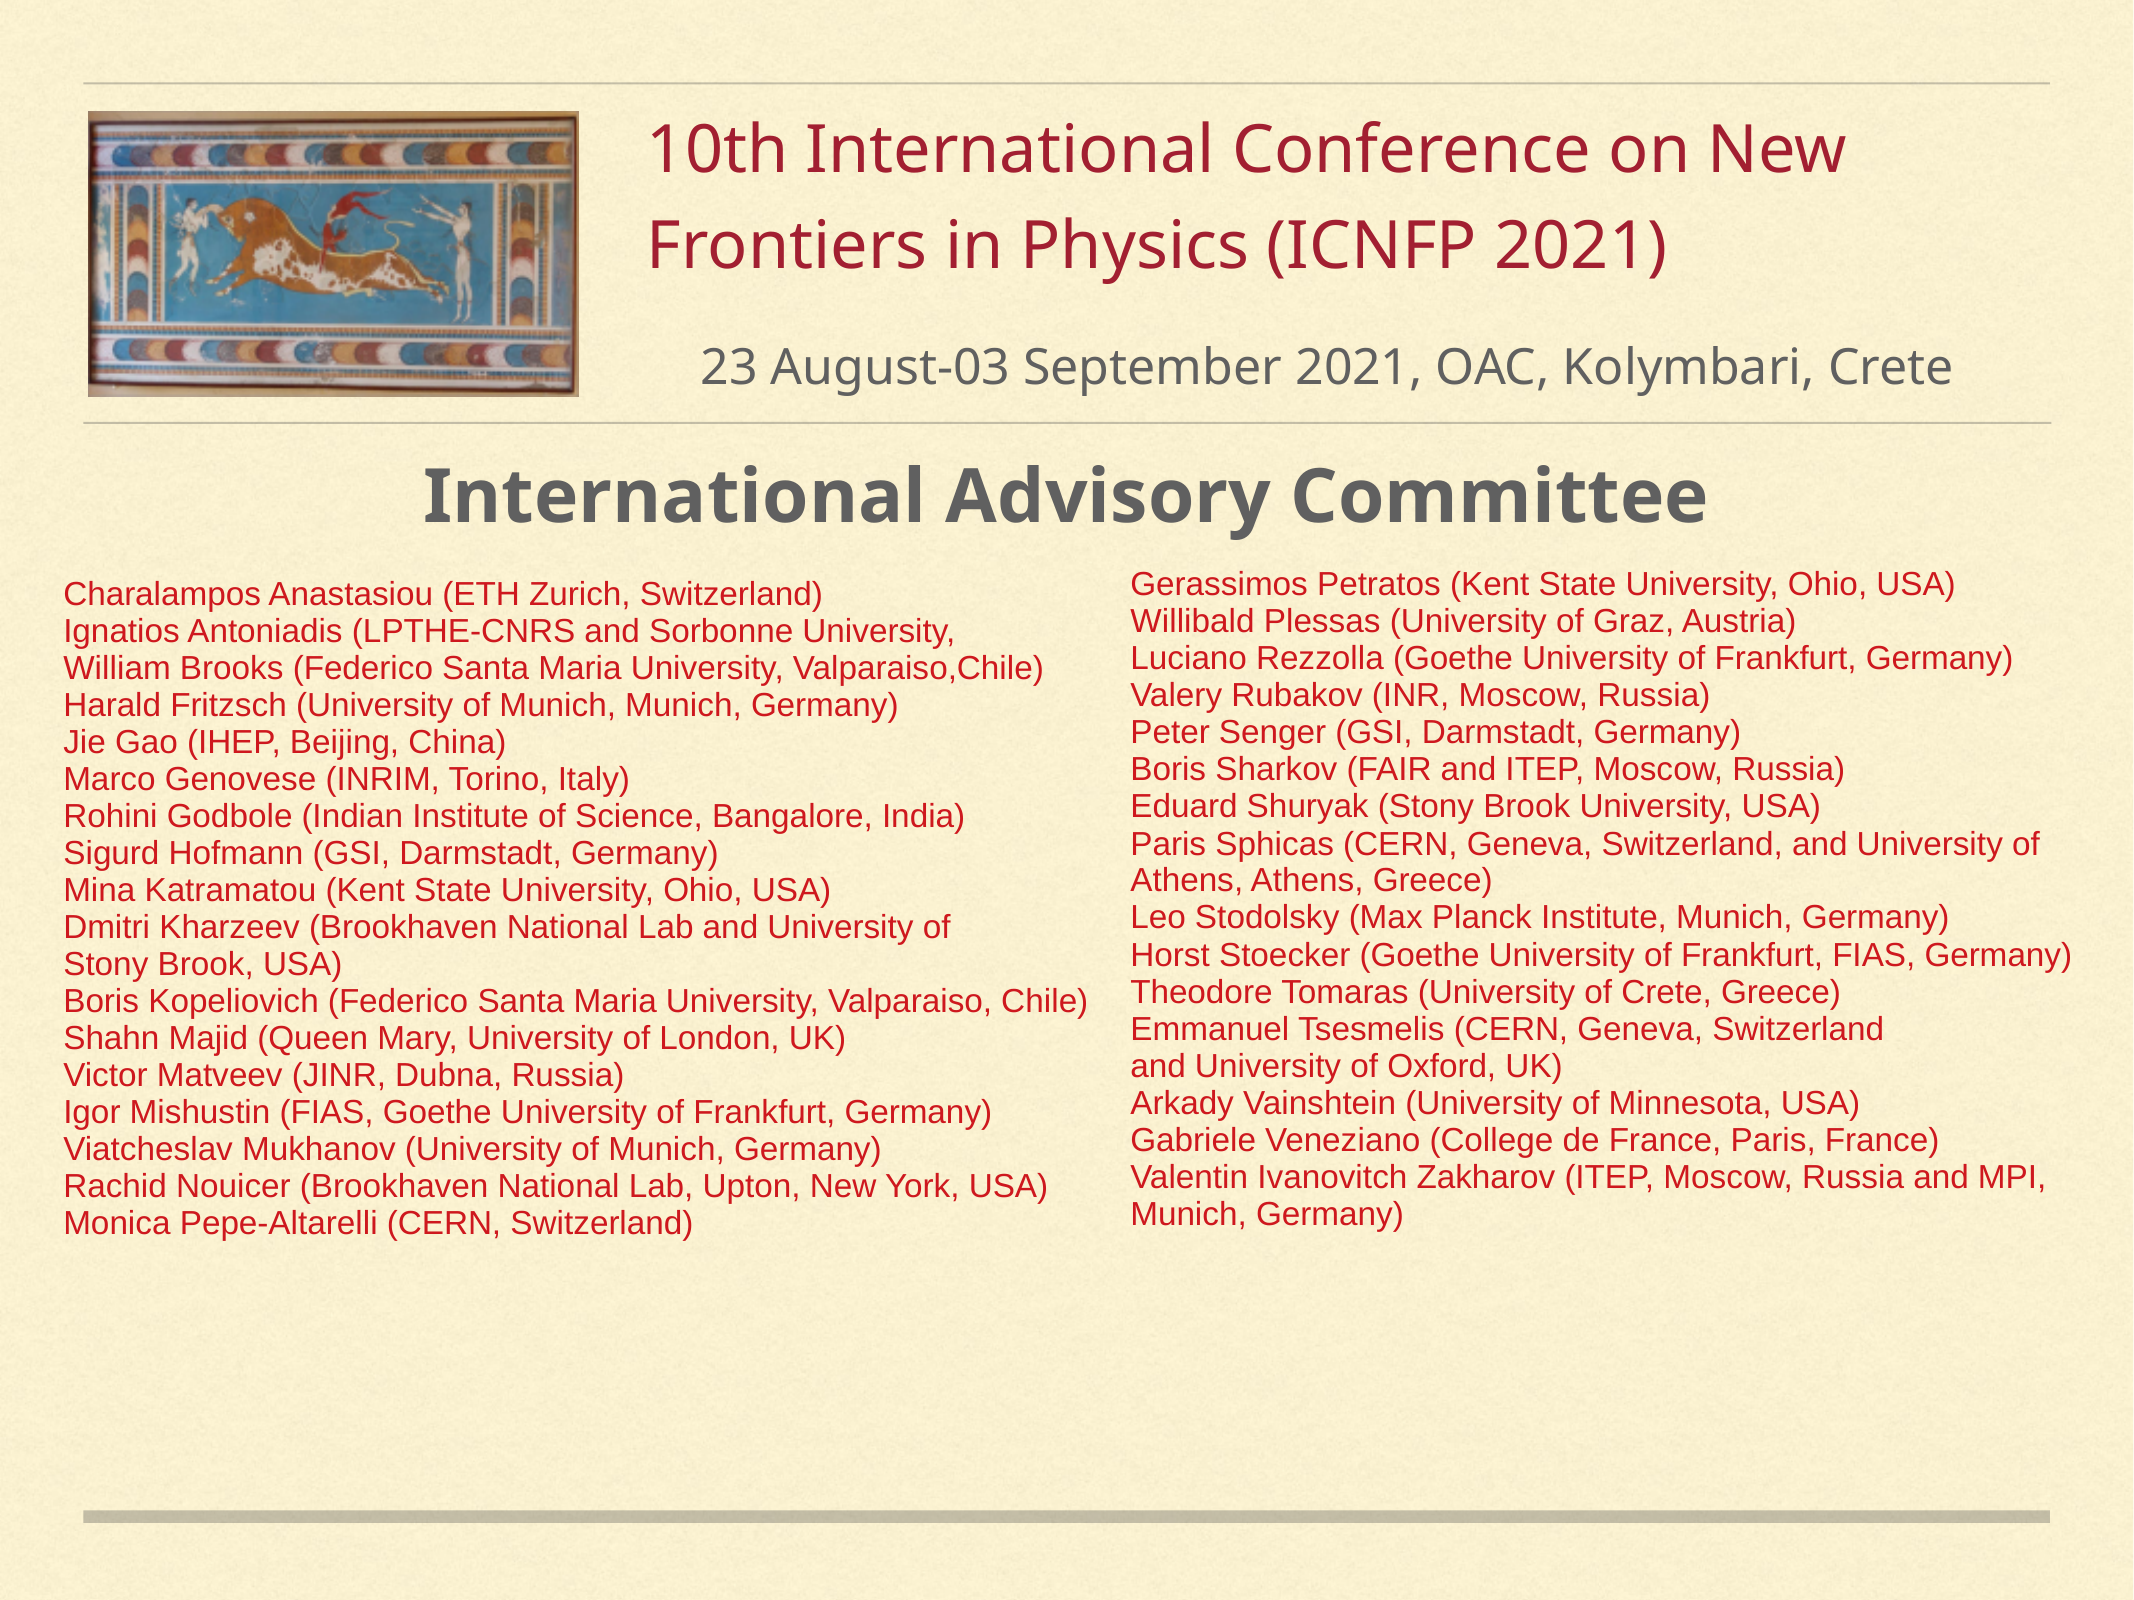

# 10th International Conference on New Frontiers in Physics (ICNFP 2021)
23 August-03 September 2021, OAC, Kolymbari, Crete
International Advisory Committee
Gerassimos Petratos (Kent State University, Ohio, USA)
Willibald Plessas (University of Graz, Austria)
Luciano Rezzolla (Goethe University of Frankfurt, Germany)
Valery Rubakov (INR, Moscow, Russia)
Peter Senger (GSI, Darmstadt, Germany)
Boris Sharkov (FAIR and ITEP, Moscow, Russia)
Eduard Shuryak (Stony Brook University, USA)
Paris Sphicas (CERN, Geneva, Switzerland, and University of
Athens, Athens, Greece)
Leo Stodolsky (Max Planck Institute, Munich, Germany)
Horst Stoecker (Goethe University of Frankfurt, FIAS, Germany)
Theodore Tomaras (University of Crete, Greece)
Emmanuel Tsesmelis (CERN, Geneva, Switzerland
and University of Oxford, UK)
Arkady Vainshtein (University of Minnesota, USA)
Gabriele Veneziano (College de France, Paris, France)
Valentin Ivanovitch Zakharov (ITEP, Moscow, Russia and MPI,
Munich, Germany)
Charalampos Anastasiou (ETH Zurich, Switzerland)
Ignatios Antoniadis (LPTHE-CNRS and Sorbonne University,
William Brooks (Federico Santa Maria University, Valparaiso,Chile)
Harald Fritzsch (University of Munich, Munich, Germany)
Jie Gao (IHEP, Beijing, China)
Marco Genovese (INRIM, Torino, Italy)
Rohini Godbole (Indian Institute of Science, Bangalore, India)
Sigurd Hofmann (GSI, Darmstadt, Germany)
Mina Katramatou (Kent State University, Ohio, USA)
Dmitri Kharzeev (Brookhaven National Lab and University of
Stony Brook, USA)
Boris Kopeliovich (Federico Santa Maria University, Valparaiso, Chile)
Shahn Majid (Queen Mary, University of London, UK)
Victor Matveev (JINR, Dubna, Russia)
Igor Mishustin (FIAS, Goethe University of Frankfurt, Germany)
Viatcheslav Mukhanov (University of Munich, Germany)
Rachid Nouicer (Brookhaven National Lab, Upton, New York, USA)
Monica Pepe-Altarelli (CERN, Switzerland)